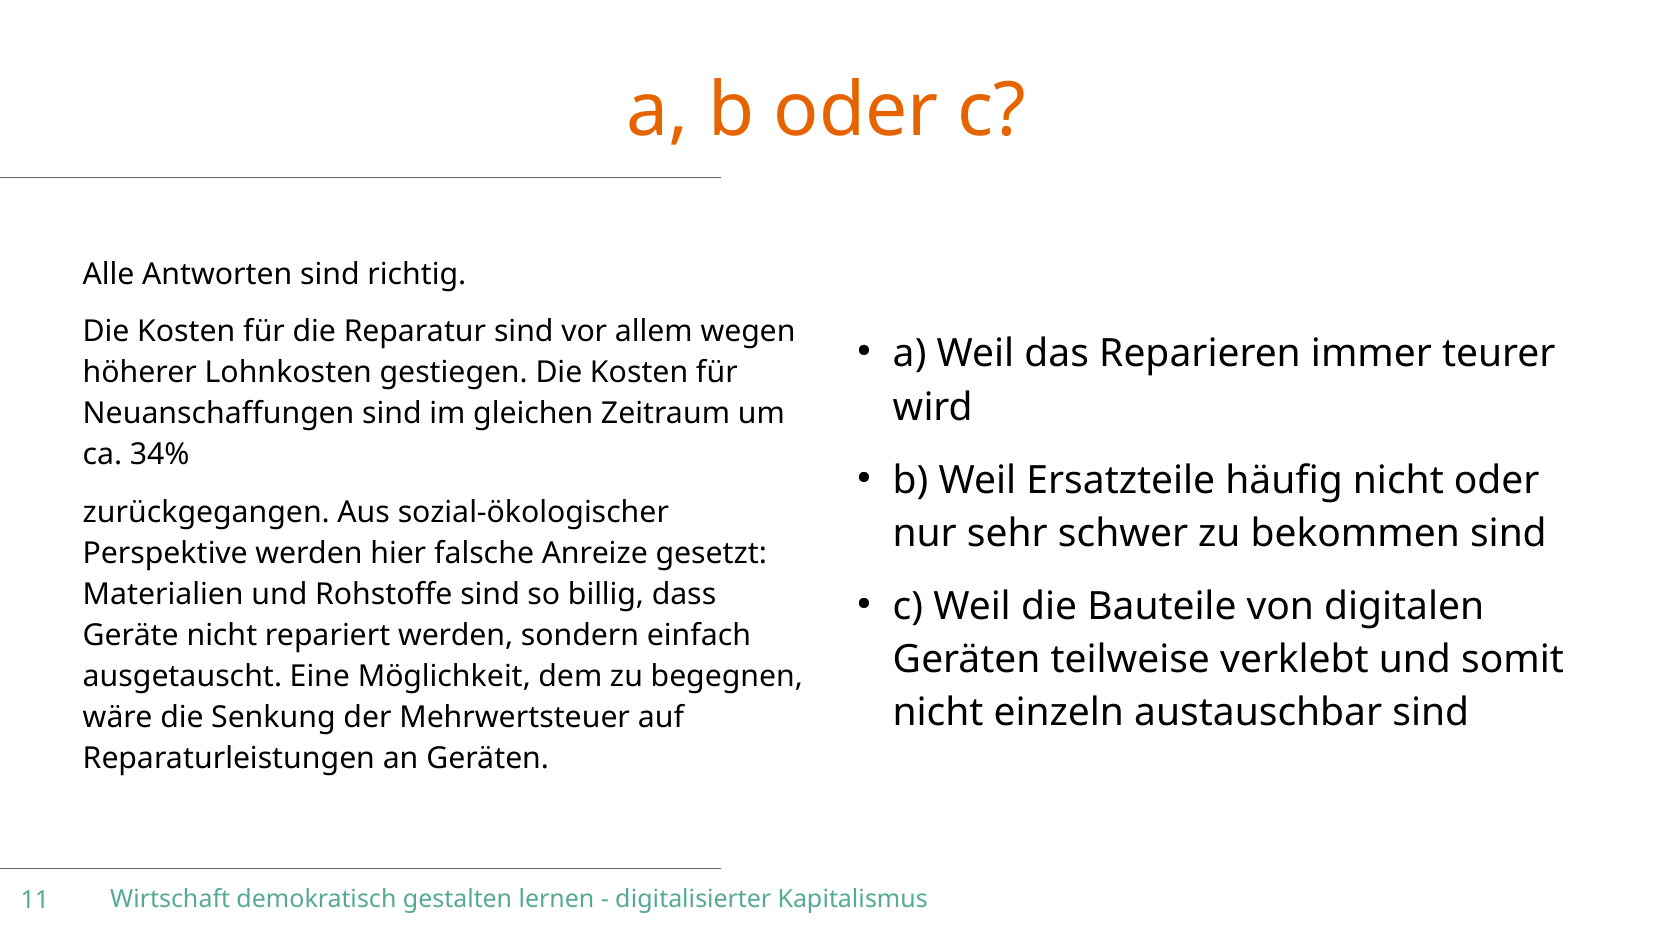

a, b oder c?
# Alle Antworten sind richtig.
Die Kosten für die Reparatur sind vor allem wegen höherer Lohnkosten gestiegen. Die Kosten für Neuanschaffungen sind im gleichen Zeitraum um ca. 34%
zurückgegangen. Aus sozial-ökologischer Perspektive werden hier falsche Anreize gesetzt: Materialien und Rohstoffe sind so billig, dass Geräte nicht repariert werden, sondern einfach ausgetauscht. Eine Möglichkeit, dem zu begegnen, wäre die Senkung der Mehrwertsteuer auf Reparaturleistungen an Geräten.
a) Weil das Reparieren immer teurer wird
b) Weil Ersatzteile häufig nicht oder nur sehr schwer zu bekommen sind
c) Weil die Bauteile von digitalen Geräten teilweise verklebt und somit nicht einzeln austauschbar sind